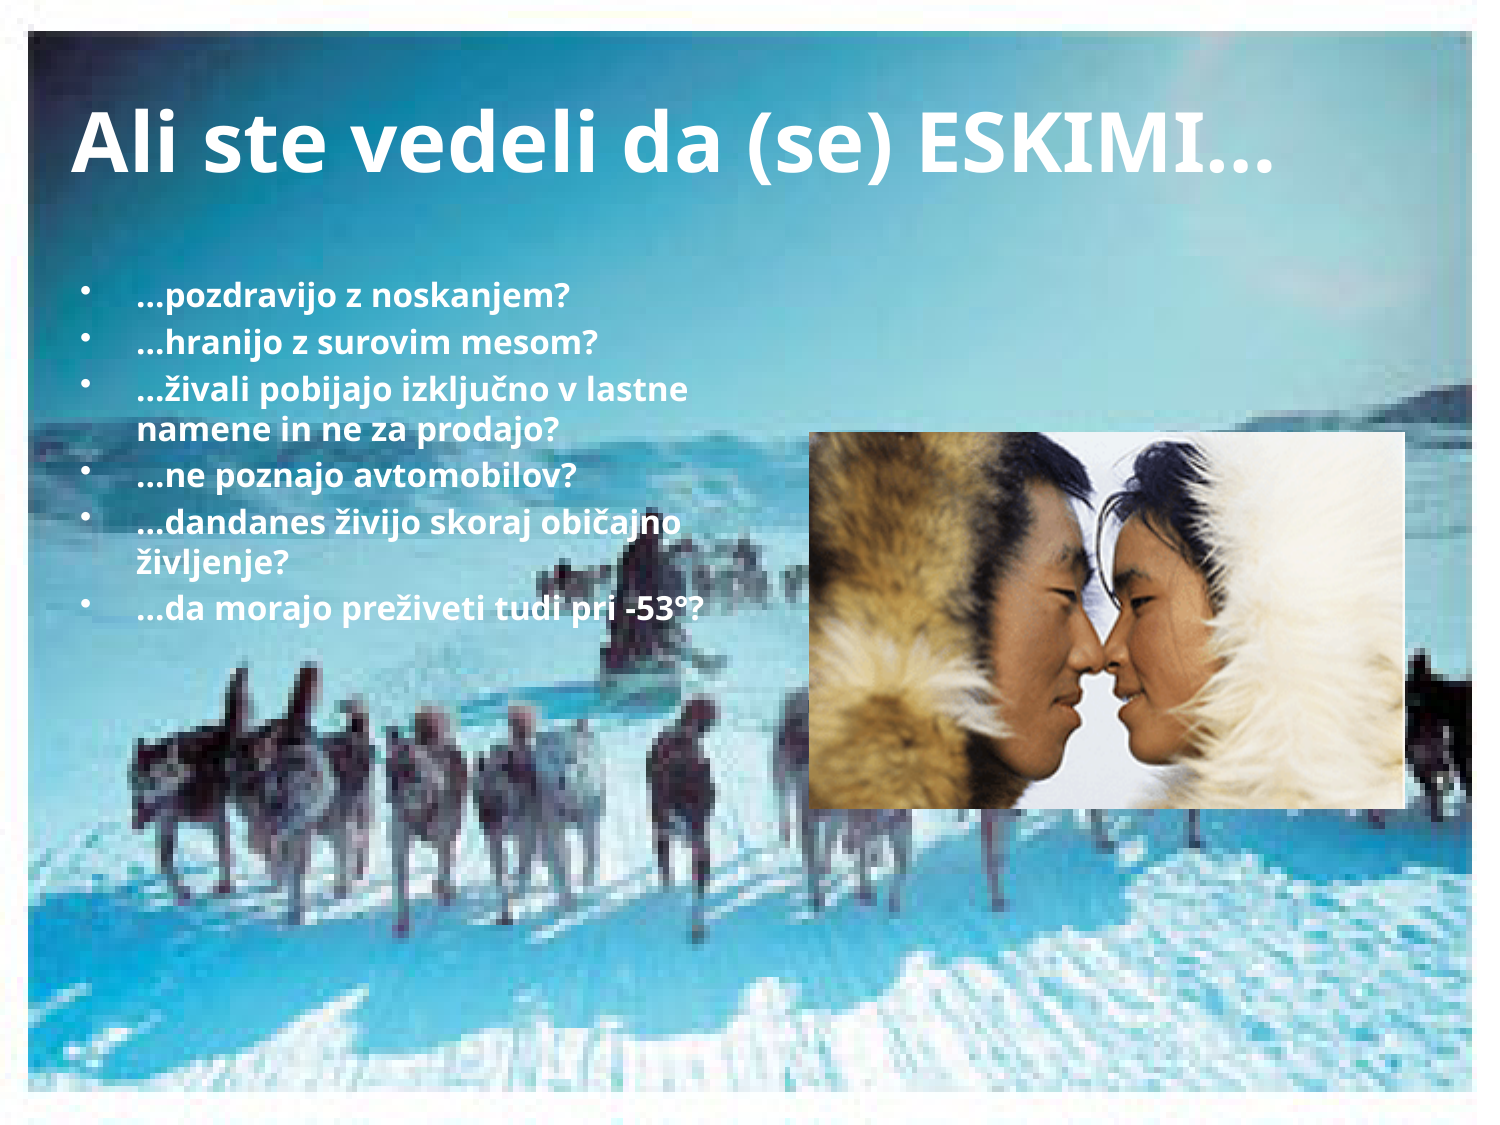

# Ali ste vedeli da (se) ESKIMI…
…pozdravijo z noskanjem?
…hranijo z surovim mesom?
…živali pobijajo izključno v lastne namene in ne za prodajo?
…ne poznajo avtomobilov?
…dandanes živijo skoraj običajno življenje?
…da morajo preživeti tudi pri -53°?